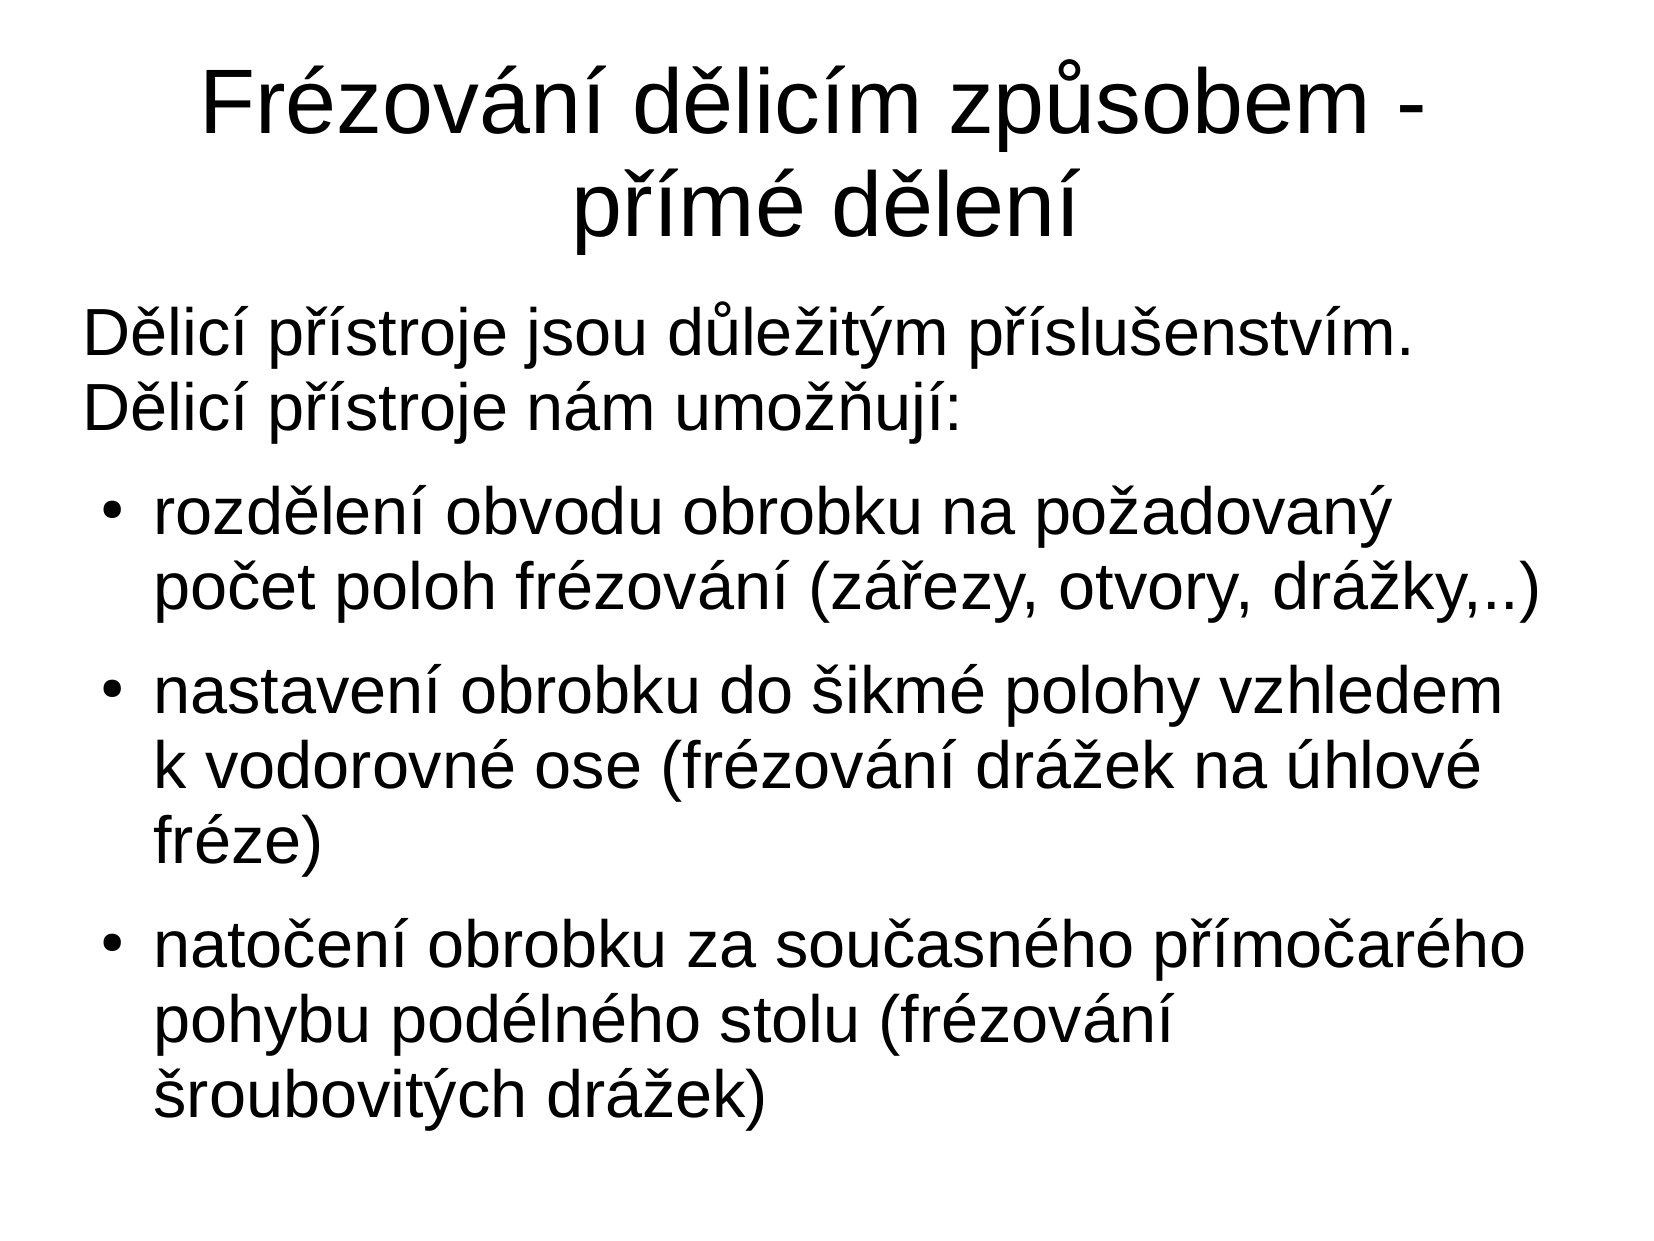

# Frézování dělicím způsobem - přímé dělení
Dělicí přístroje jsou důležitým příslušenstvím. Dělicí přístroje nám umožňují:
rozdělení obvodu obrobku na požadovaný počet poloh frézování (zářezy, otvory, drážky,..)
nastavení obrobku do šikmé polohy vzhledem
k vodorovné ose (frézování drážek na úhlové fréze)
natočení obrobku za současného přímočarého pohybu podélného stolu (frézování šroubovitých drážek)